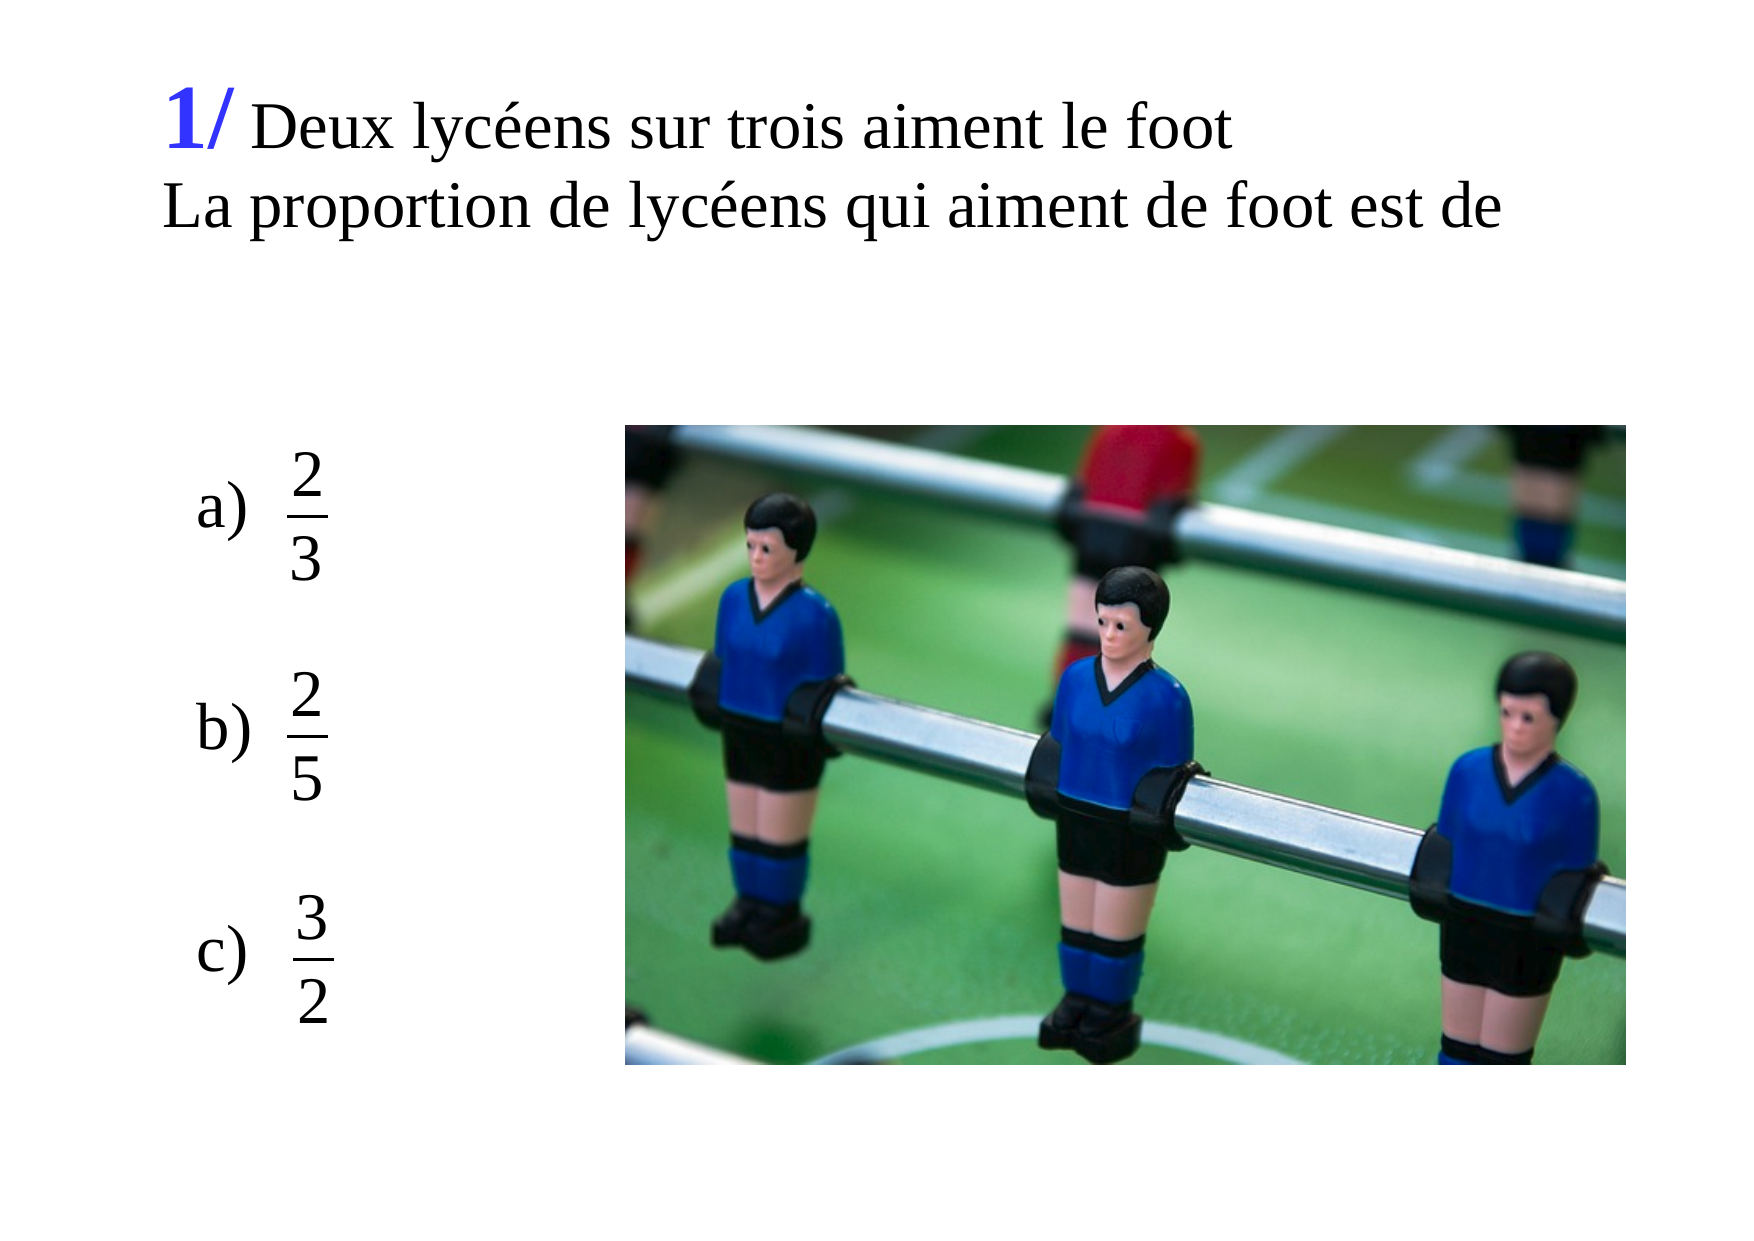

1/ Deux lycéens sur trois aiment le foot
La proportion de lycéens qui aiment de foot est de
a)
b)
c)